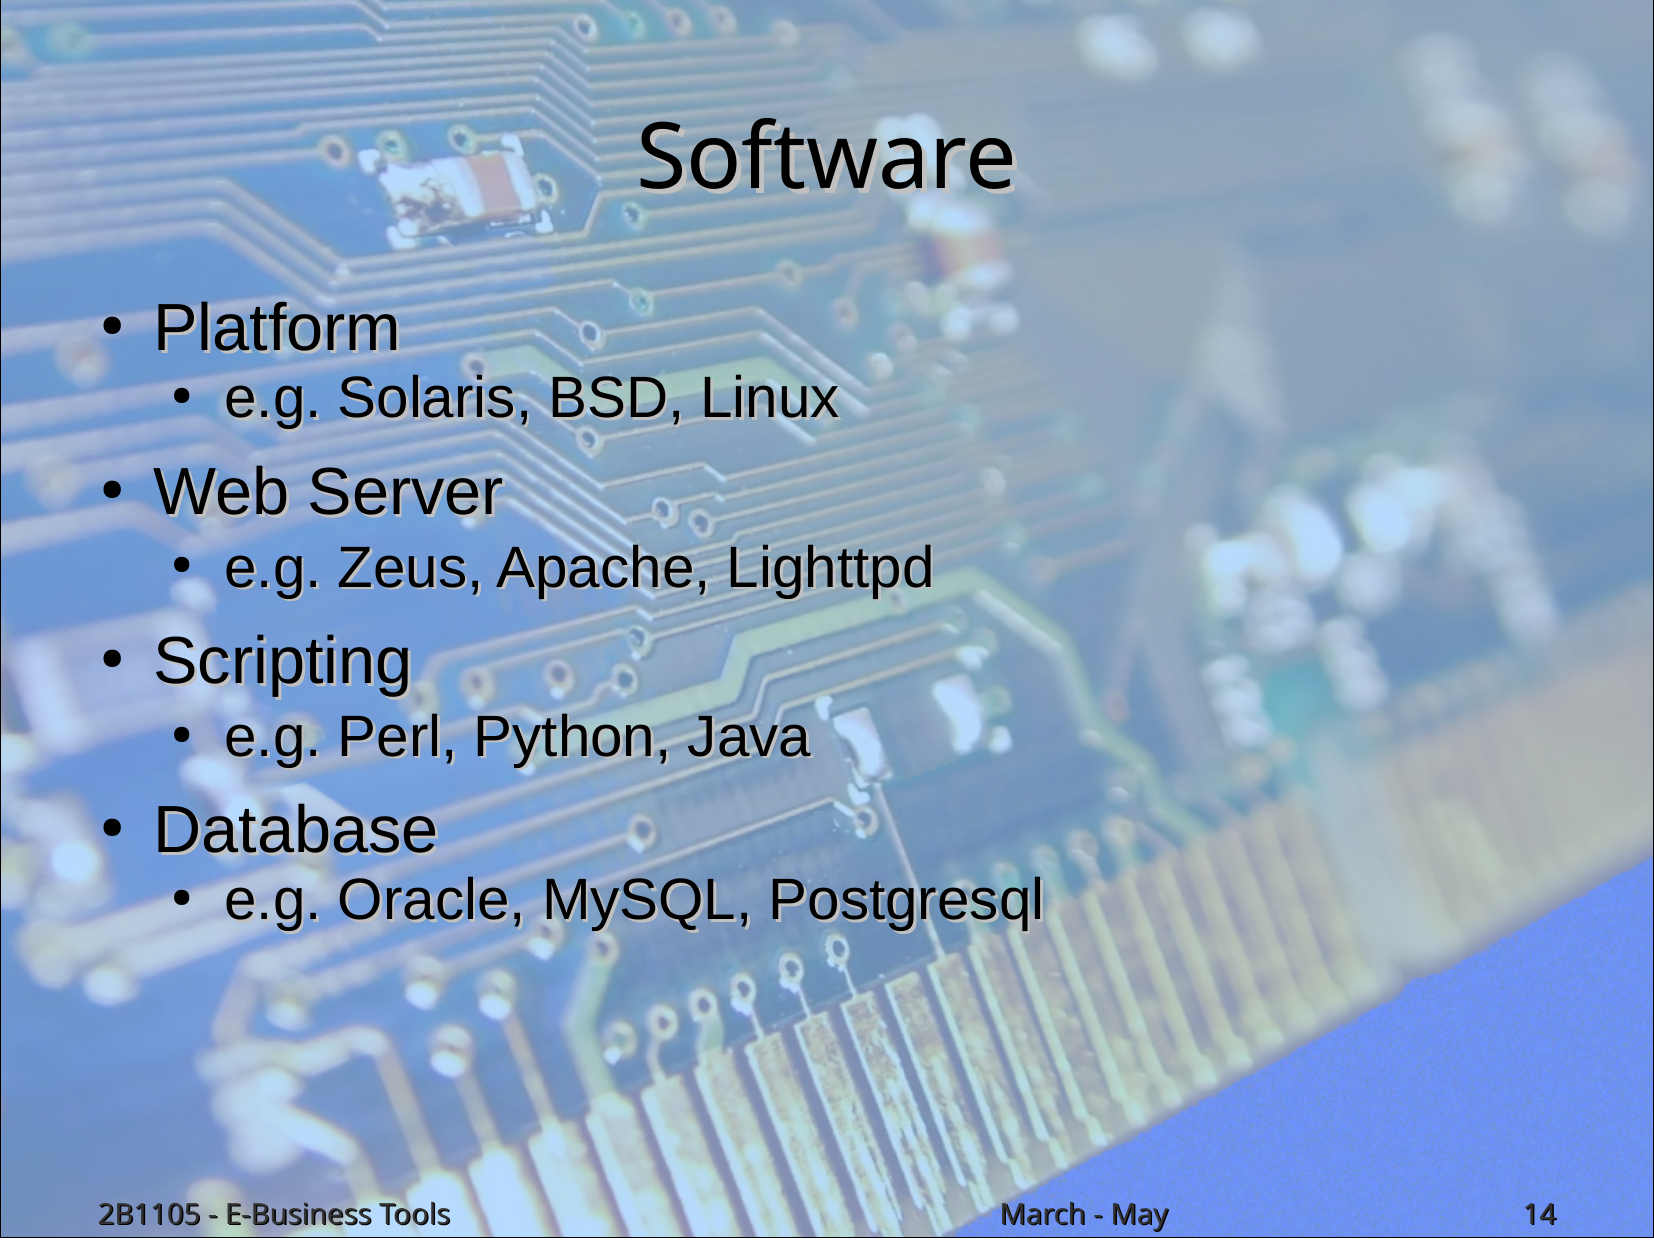

# Software
Platform
e.g. Solaris, BSD, Linux
Web Server
e.g. Zeus, Apache, Lighttpd
Scripting
e.g. Perl, Python, Java
Database
e.g. Oracle, MySQL, Postgresql